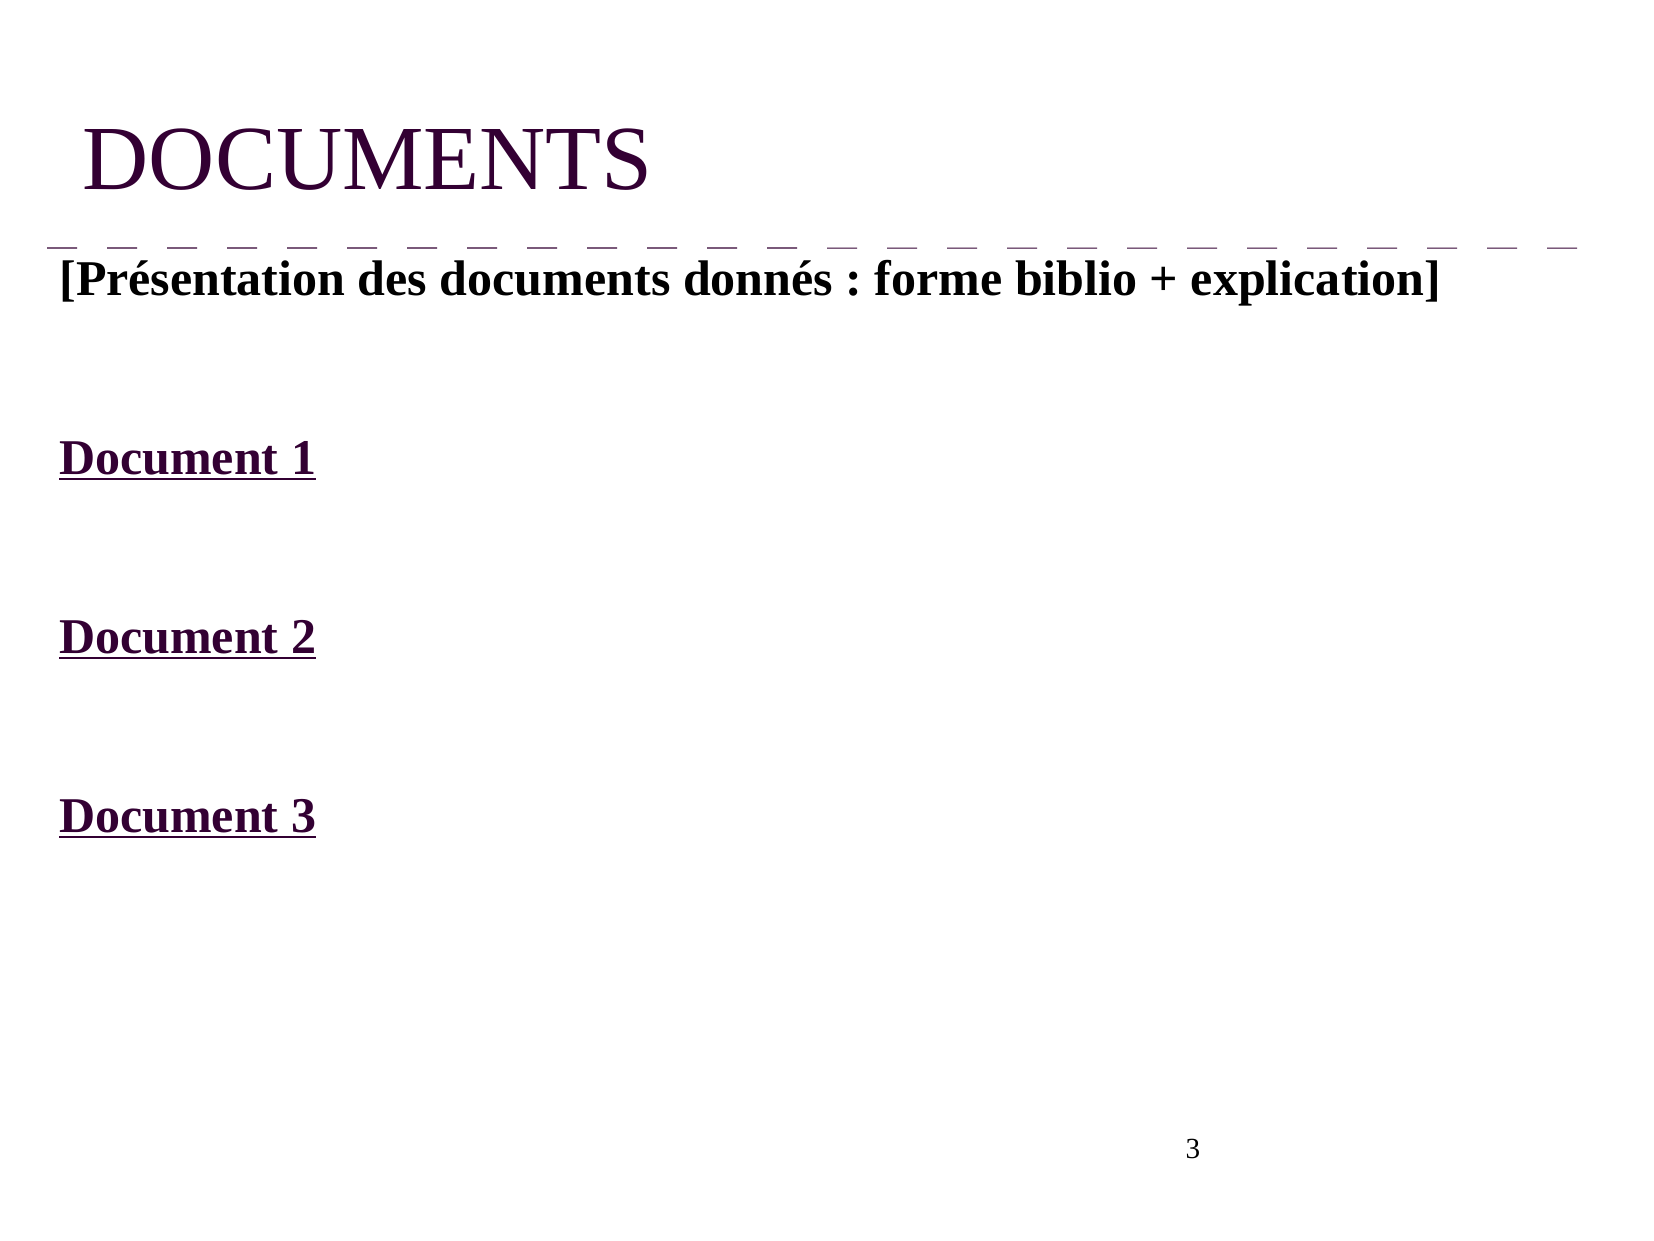

DOCUMENTS
# [Présentation des documents donnés : forme biblio + explication]
Document 1
Document 2
Document 3